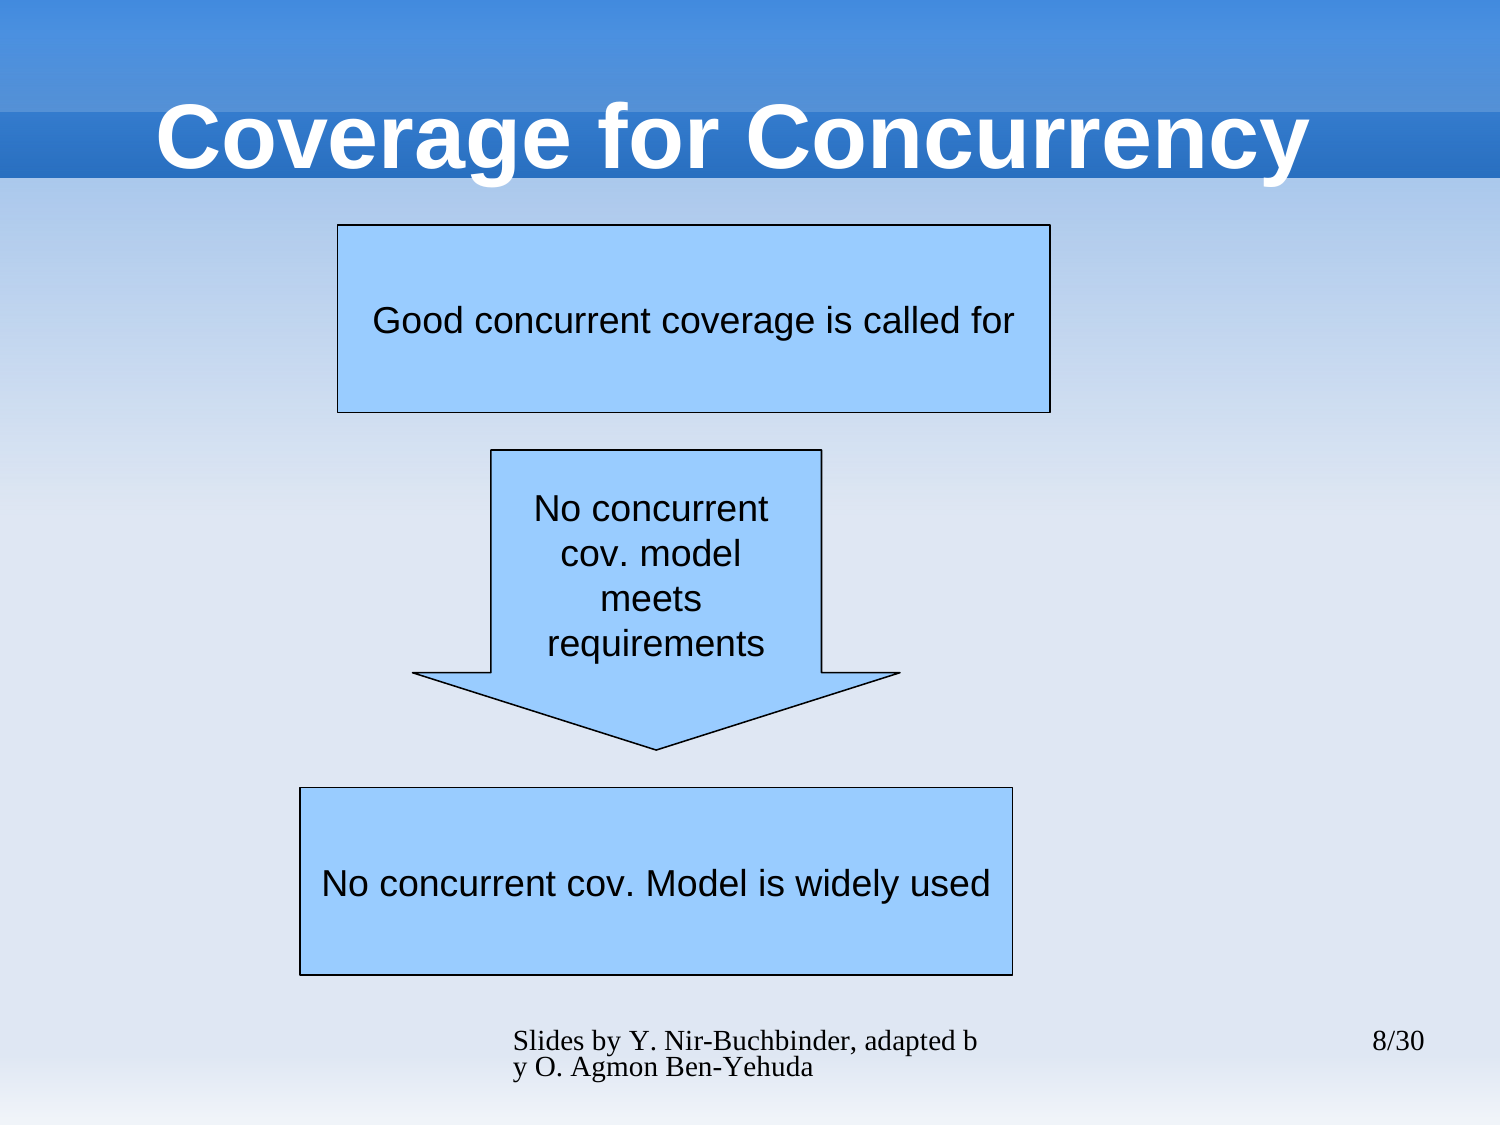

# Coverage for Concurrency
Good concurrent coverage is called for
No concurrent
cov. model
meets
requirements
No concurrent cov. Model is widely used
Slides by Y. Nir-Buchbinder, adapted by O. Agmon Ben-Yehuda
8